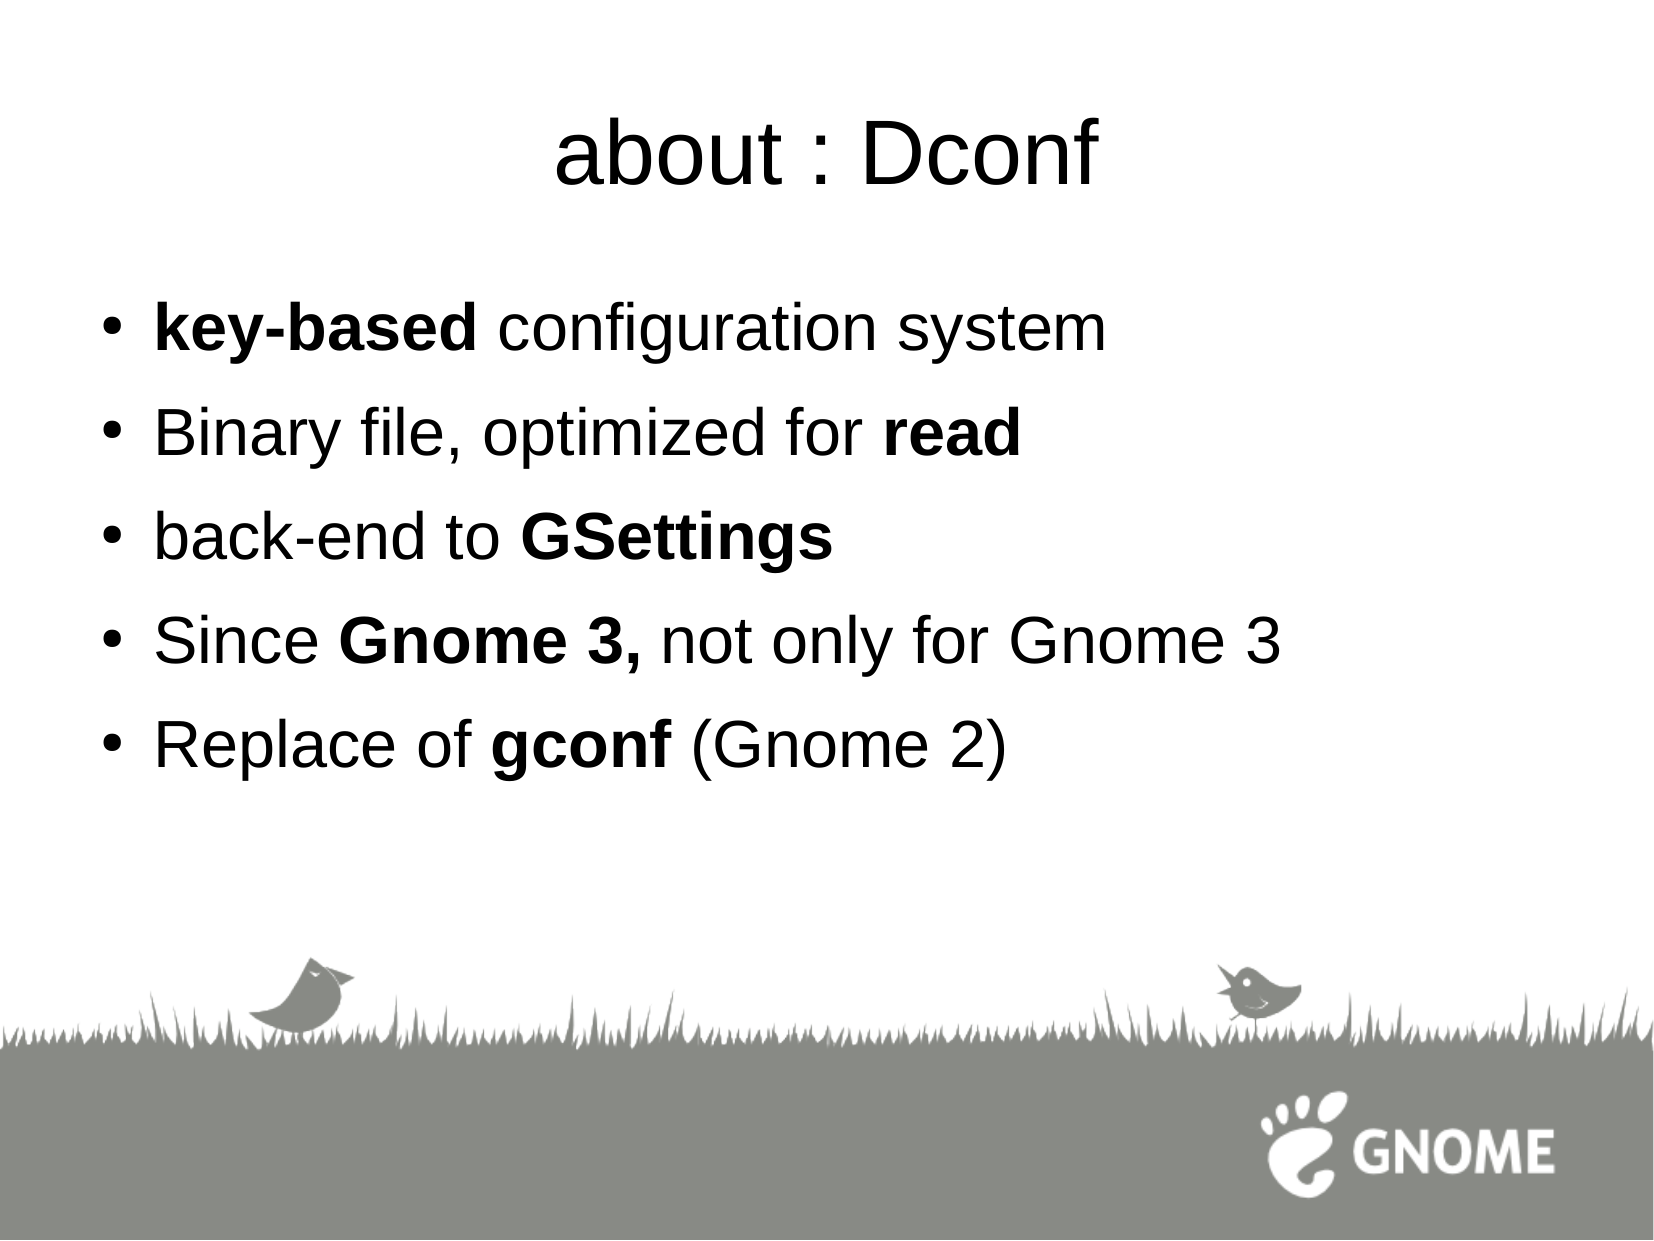

# about : Dconf
key-based configuration system
Binary file, optimized for read
back-end to GSettings
Since Gnome 3, not only for Gnome 3
Replace of gconf (Gnome 2)